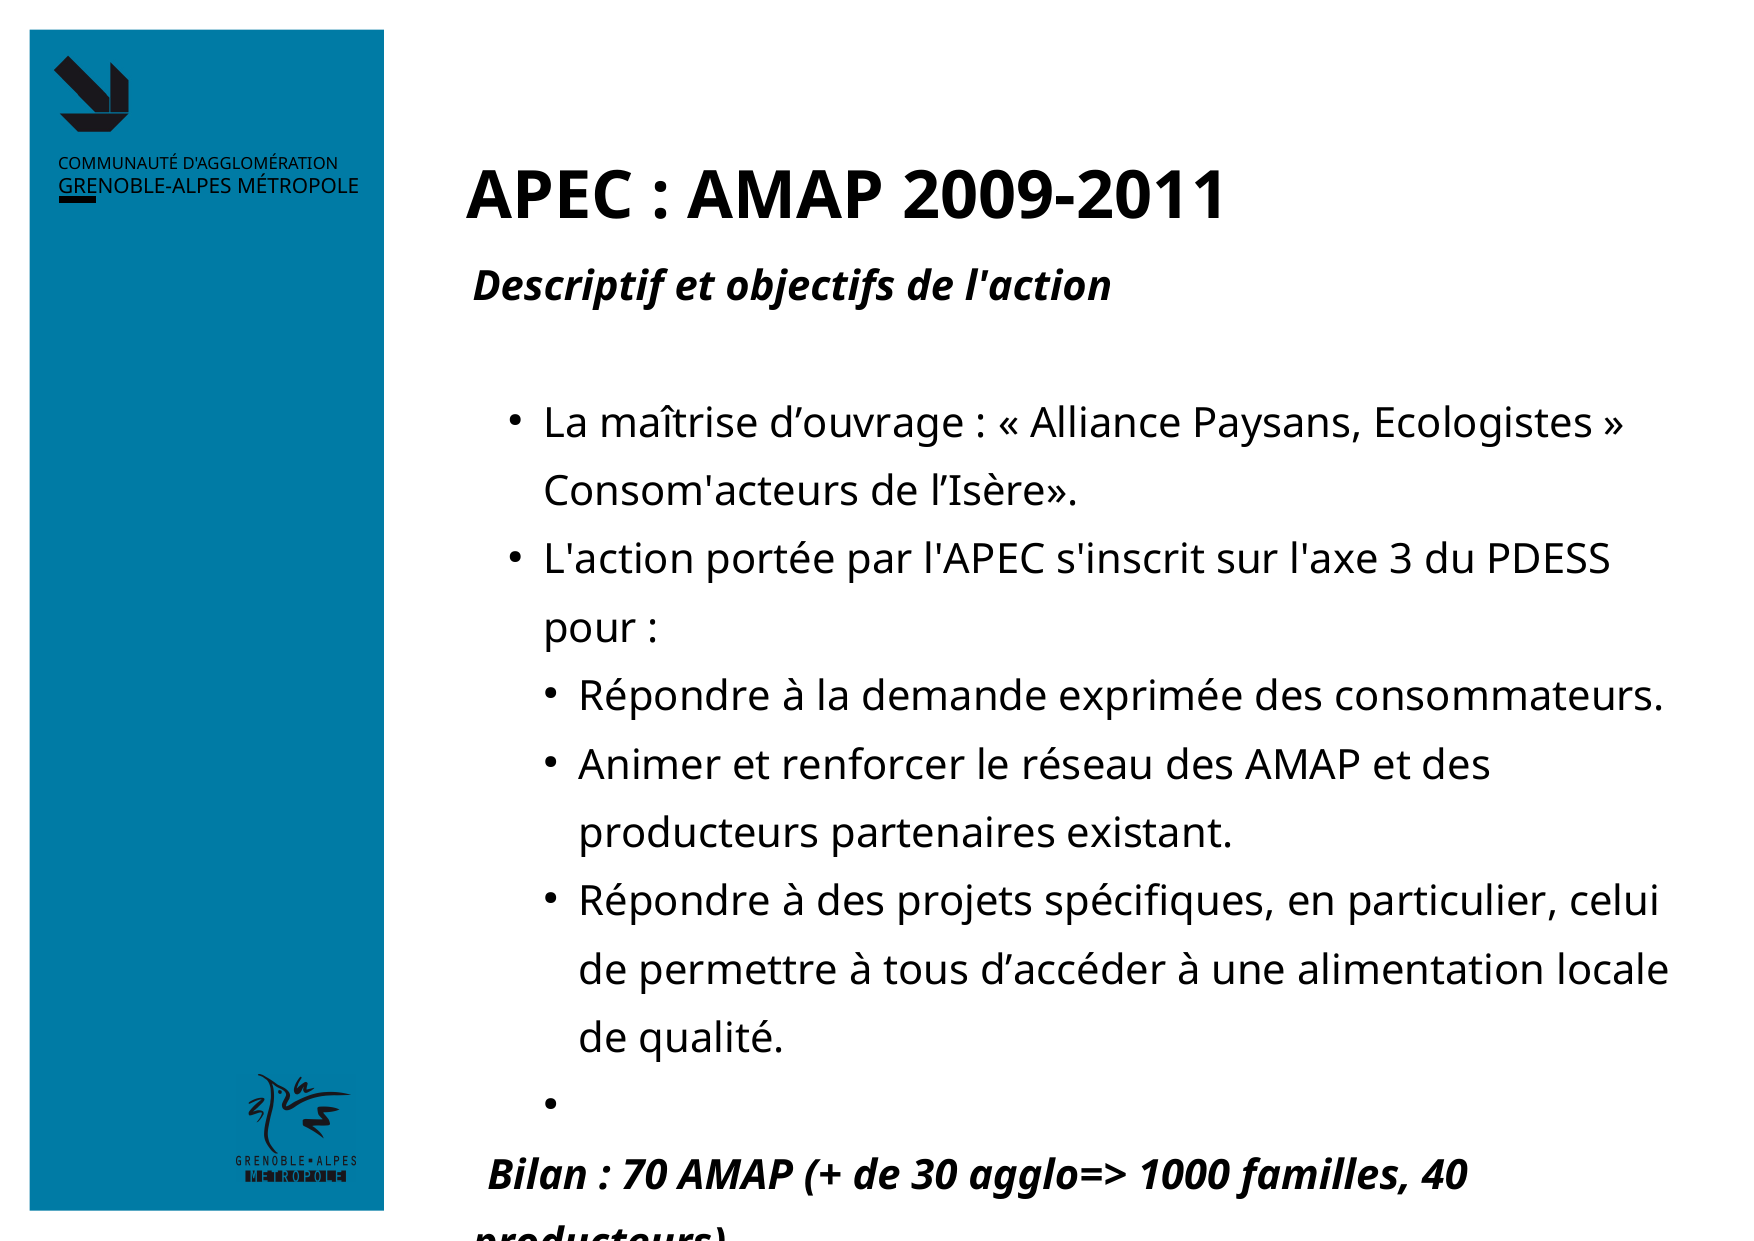

APEC : AMAP 2009-2011
COMMUNAUTÉ D'AGGLOMÉRATION
GRENOBLE-ALPES MÉTROPOLE
Descriptif et objectifs de l'action
La maîtrise d’ouvrage : « Alliance Paysans, Ecologistes » Consom'acteurs de l’Isère».
L'action portée par l'APEC s'inscrit sur l'axe 3 du PDESS pour :
Répondre à la demande exprimée des consommateurs.
Animer et renforcer le réseau des AMAP et des producteurs partenaires existant.
Répondre à des projets spécifiques, en particulier, celui de permettre à tous d’accéder à une alimentation locale de qualité.
Bilan : 70 AMAP (+ de 30 agglo=> 1000 familles, 40 producteurs)
Budget et financement
BP 2010 : 42 000 €
Financement sollicité : 20 000 €